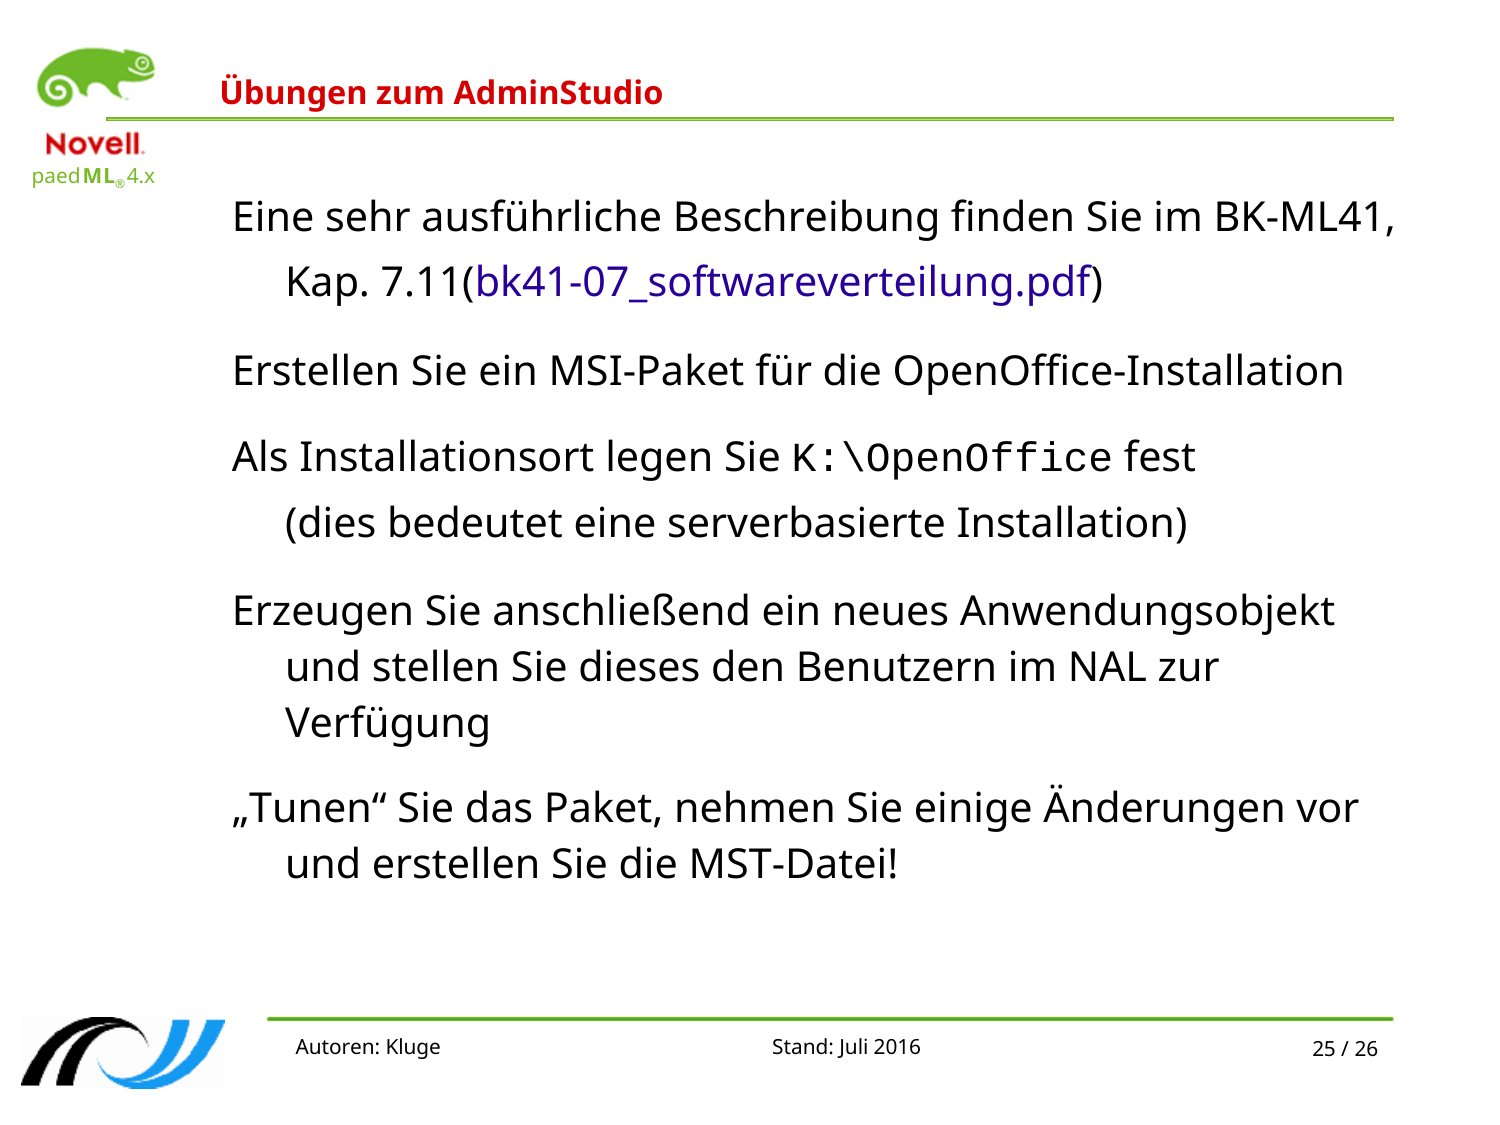

# Übungen zum AdminStudio
Eine sehr ausführliche Beschreibung finden Sie im BK-ML41, Kap. 7.11(bk41-07_softwareverteilung.pdf)‏
Erstellen Sie ein MSI-Paket für die OpenOffice-Installation
Als Installationsort legen Sie K:\OpenOffice fest
(dies bedeutet eine serverbasierte Installation)‏
Erzeugen Sie anschließend ein neues Anwendungsobjekt und stellen Sie dieses den Benutzern im NAL zur Verfügung
„Tunen“ Sie das Paket, nehmen Sie einige Änderungen vor und erstellen Sie die MST-Datei!
Autoren: Kluge
Juli 2016
25